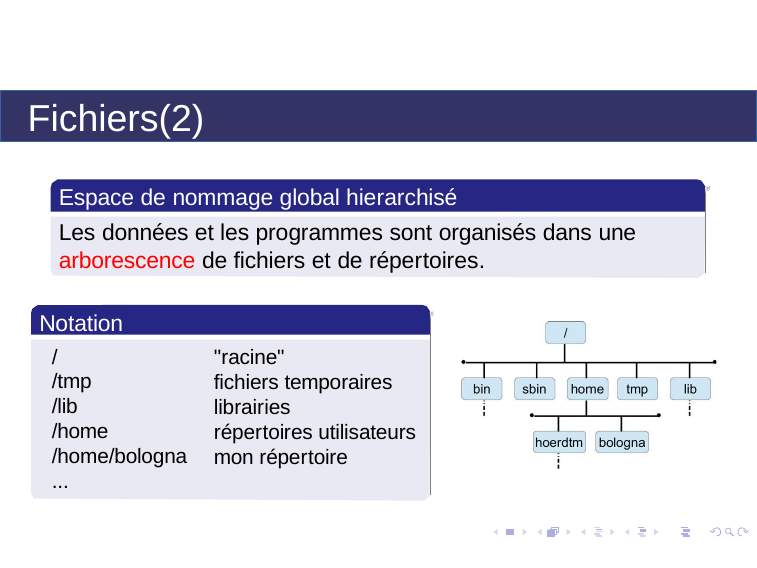

Fichiers(2)
Espace de nommage global hierarchisé
Les données et les programmes sont organisés dans une arborescence de fichiers et de répertoires.
Notation
/
/tmp
/lib
/home
/home/bologna
...
"racine"
fichiers temporaires librairies
répertoires utilisateurs mon répertoire
mickael.hoerdt@hesge.ch